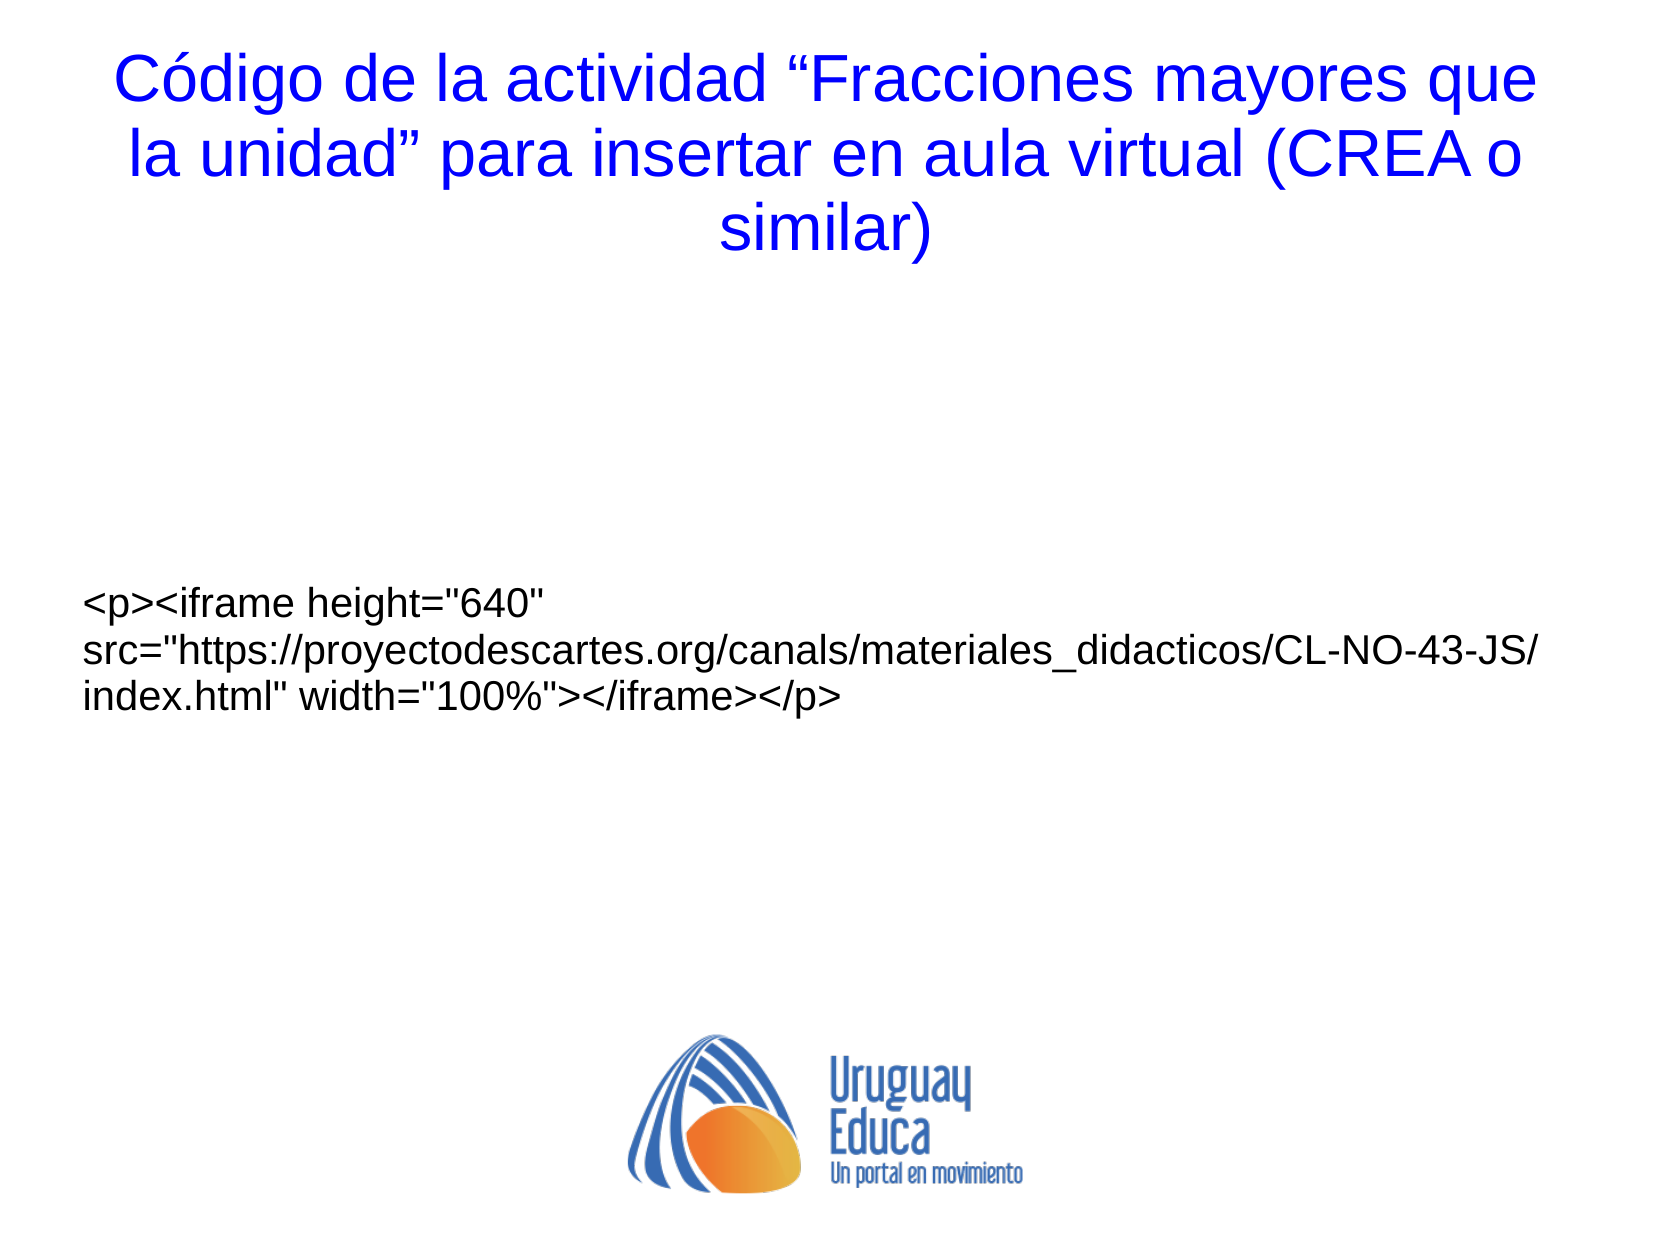

# Código de la actividad “Fracciones mayores que la unidad” para insertar en aula virtual (CREA o similar)
<p><iframe height="640" src="https://proyectodescartes.org/canals/materiales_didacticos/CL-NO-43-JS/index.html" width="100%"></iframe></p>